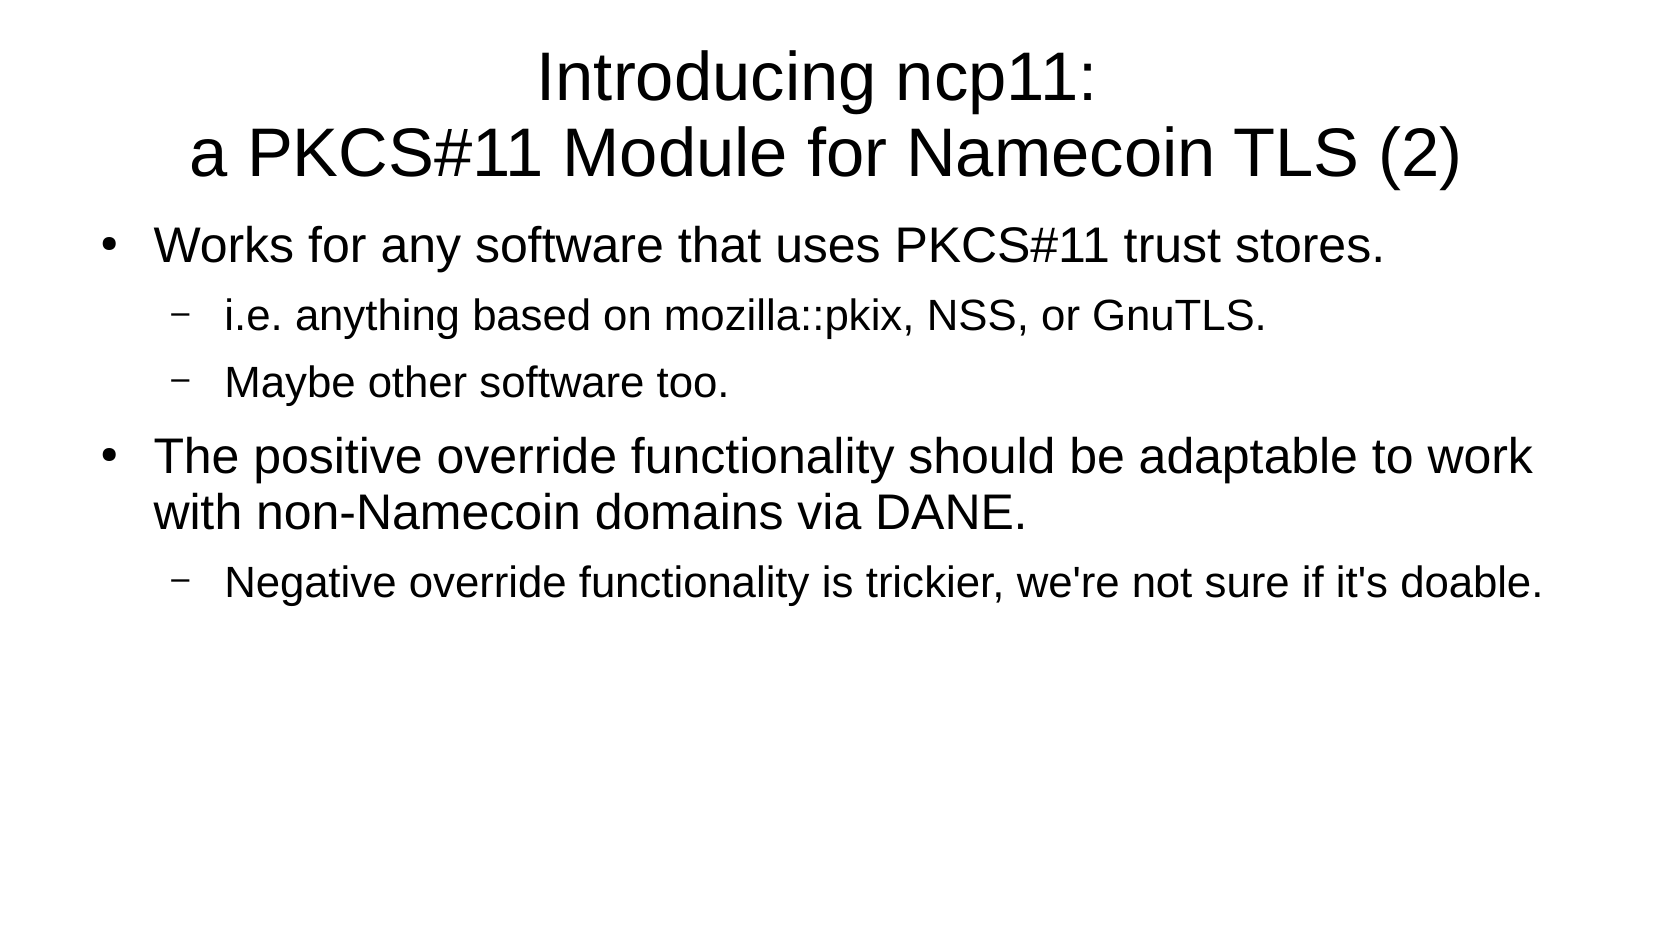

# Introducing ncp11: a PKCS#11 Module for Namecoin TLS (2)
Works for any software that uses PKCS#11 trust stores.
i.e. anything based on mozilla::pkix, NSS, or GnuTLS.
Maybe other software too.
The positive override functionality should be adaptable to work with non-Namecoin domains via DANE.
Negative override functionality is trickier, we're not sure if it's doable.